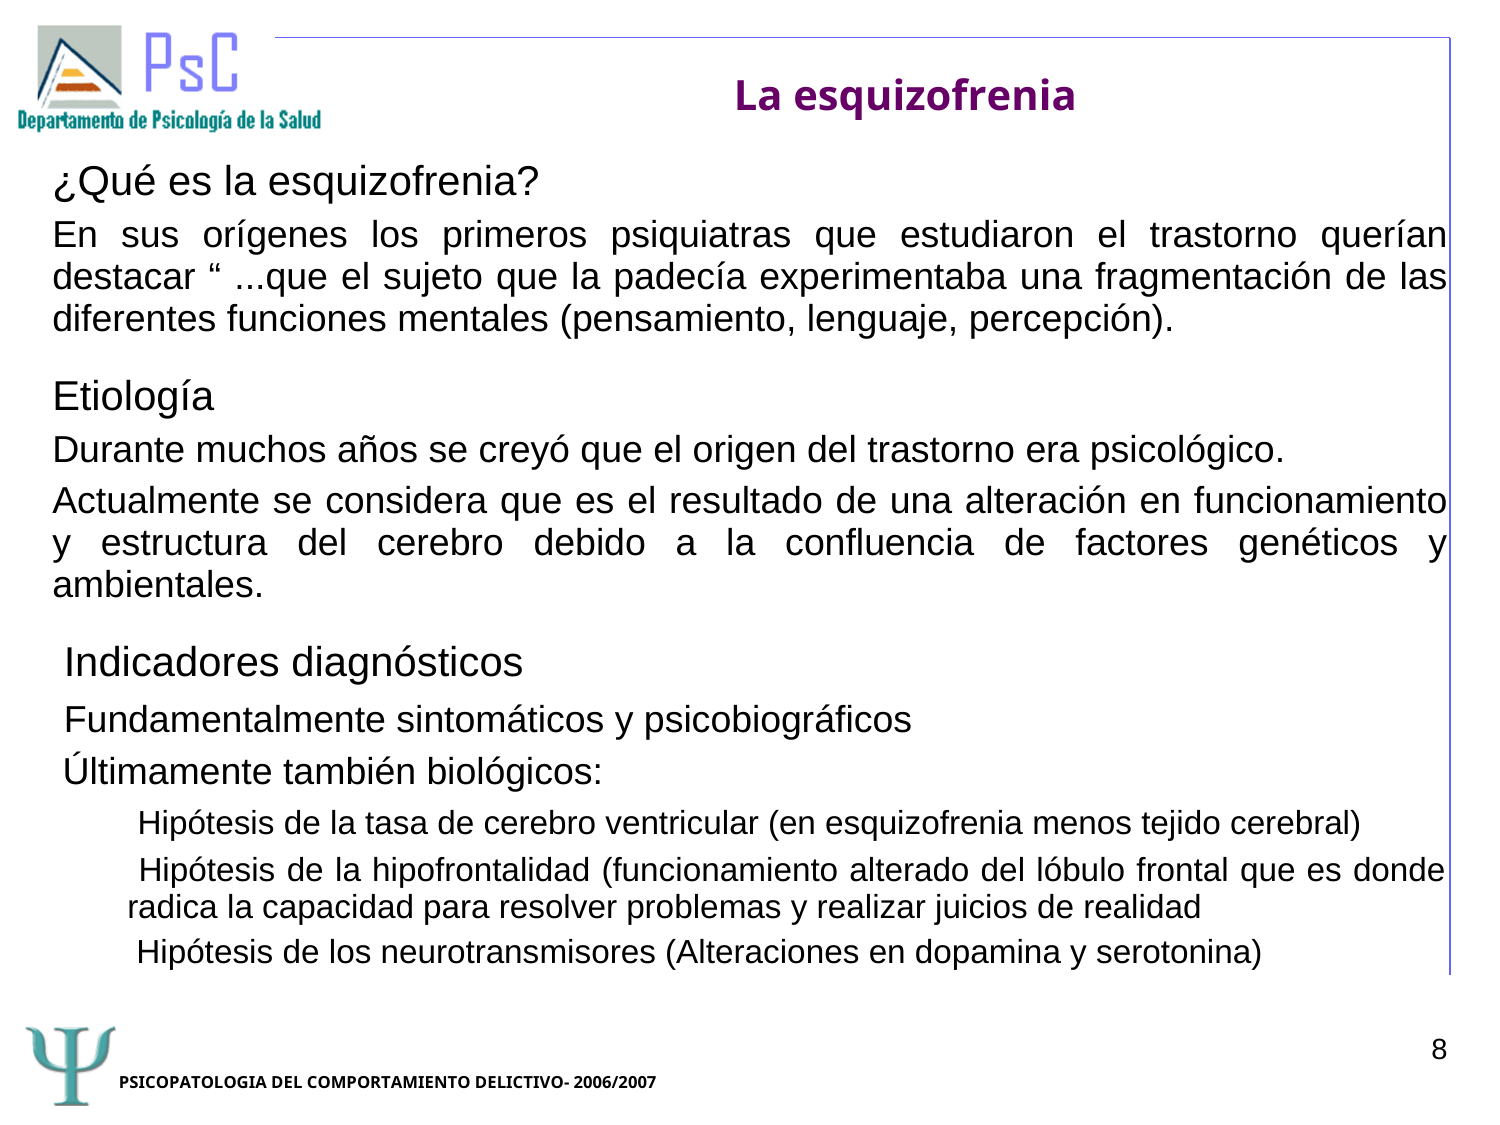

# La esquizofrenia
¿Qué es la esquizofrenia?
En sus orígenes los primeros psiquiatras que estudiaron el trastorno querían destacar “ ...que el sujeto que la padecía experimentaba una fragmentación de las diferentes funciones mentales (pensamiento, lenguaje, percepción).
Etiología
Durante muchos años se creyó que el origen del trastorno era psicológico.
Actualmente se considera que es el resultado de una alteración en funcionamiento y estructura del cerebro debido a la confluencia de factores genéticos y ambientales.
 Indicadores diagnósticos
 Fundamentalmente sintomáticos y psicobiográficos
 Últimamente también biológicos:
 Hipótesis de la tasa de cerebro ventricular (en esquizofrenia menos tejido cerebral)
 Hipótesis de la hipofrontalidad (funcionamiento alterado del lóbulo frontal que es donde radica la capacidad para resolver problemas y realizar juicios de realidad
 Hipótesis de los neurotransmisores (Alteraciones en dopamina y serotonina)
8